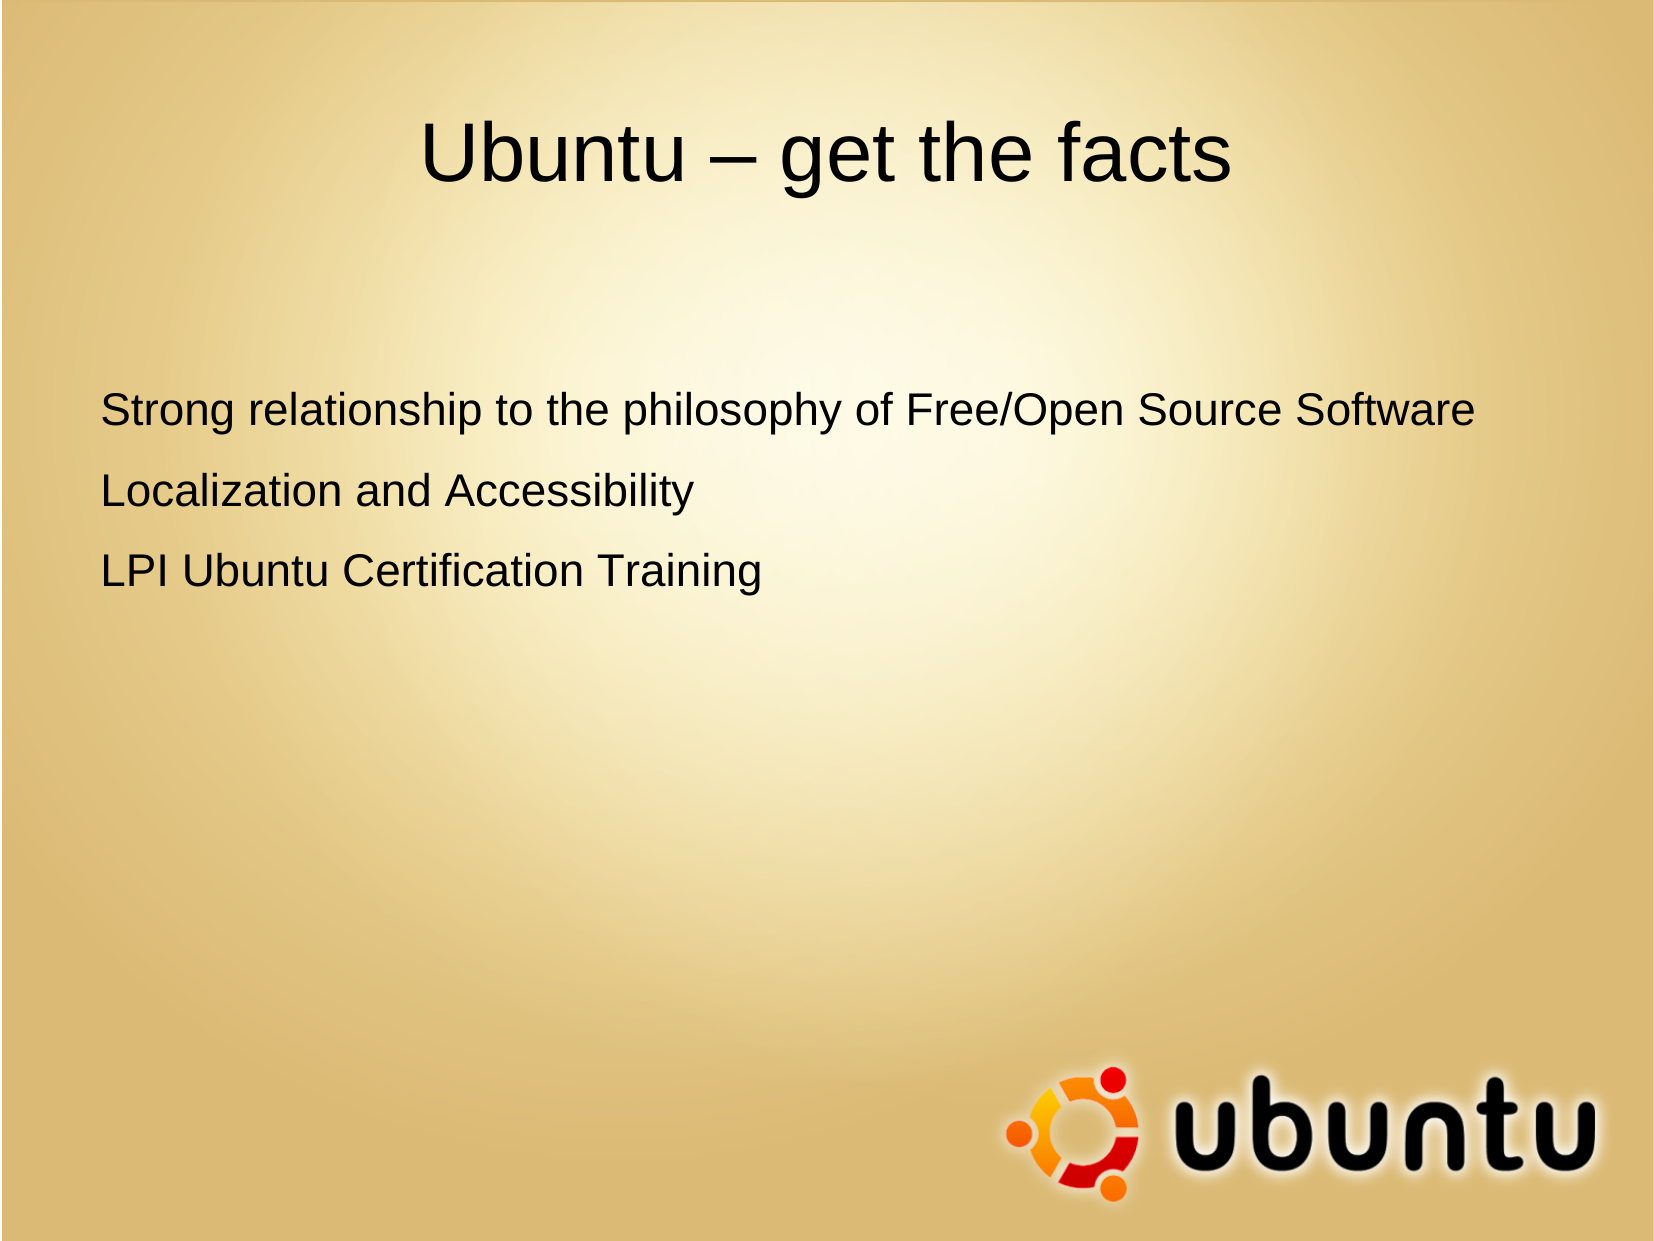

# Ubuntu – get the facts
Strong relationship to the philosophy of Free/Open Source Software
Localization and Accessibility
LPI Ubuntu Certification Training